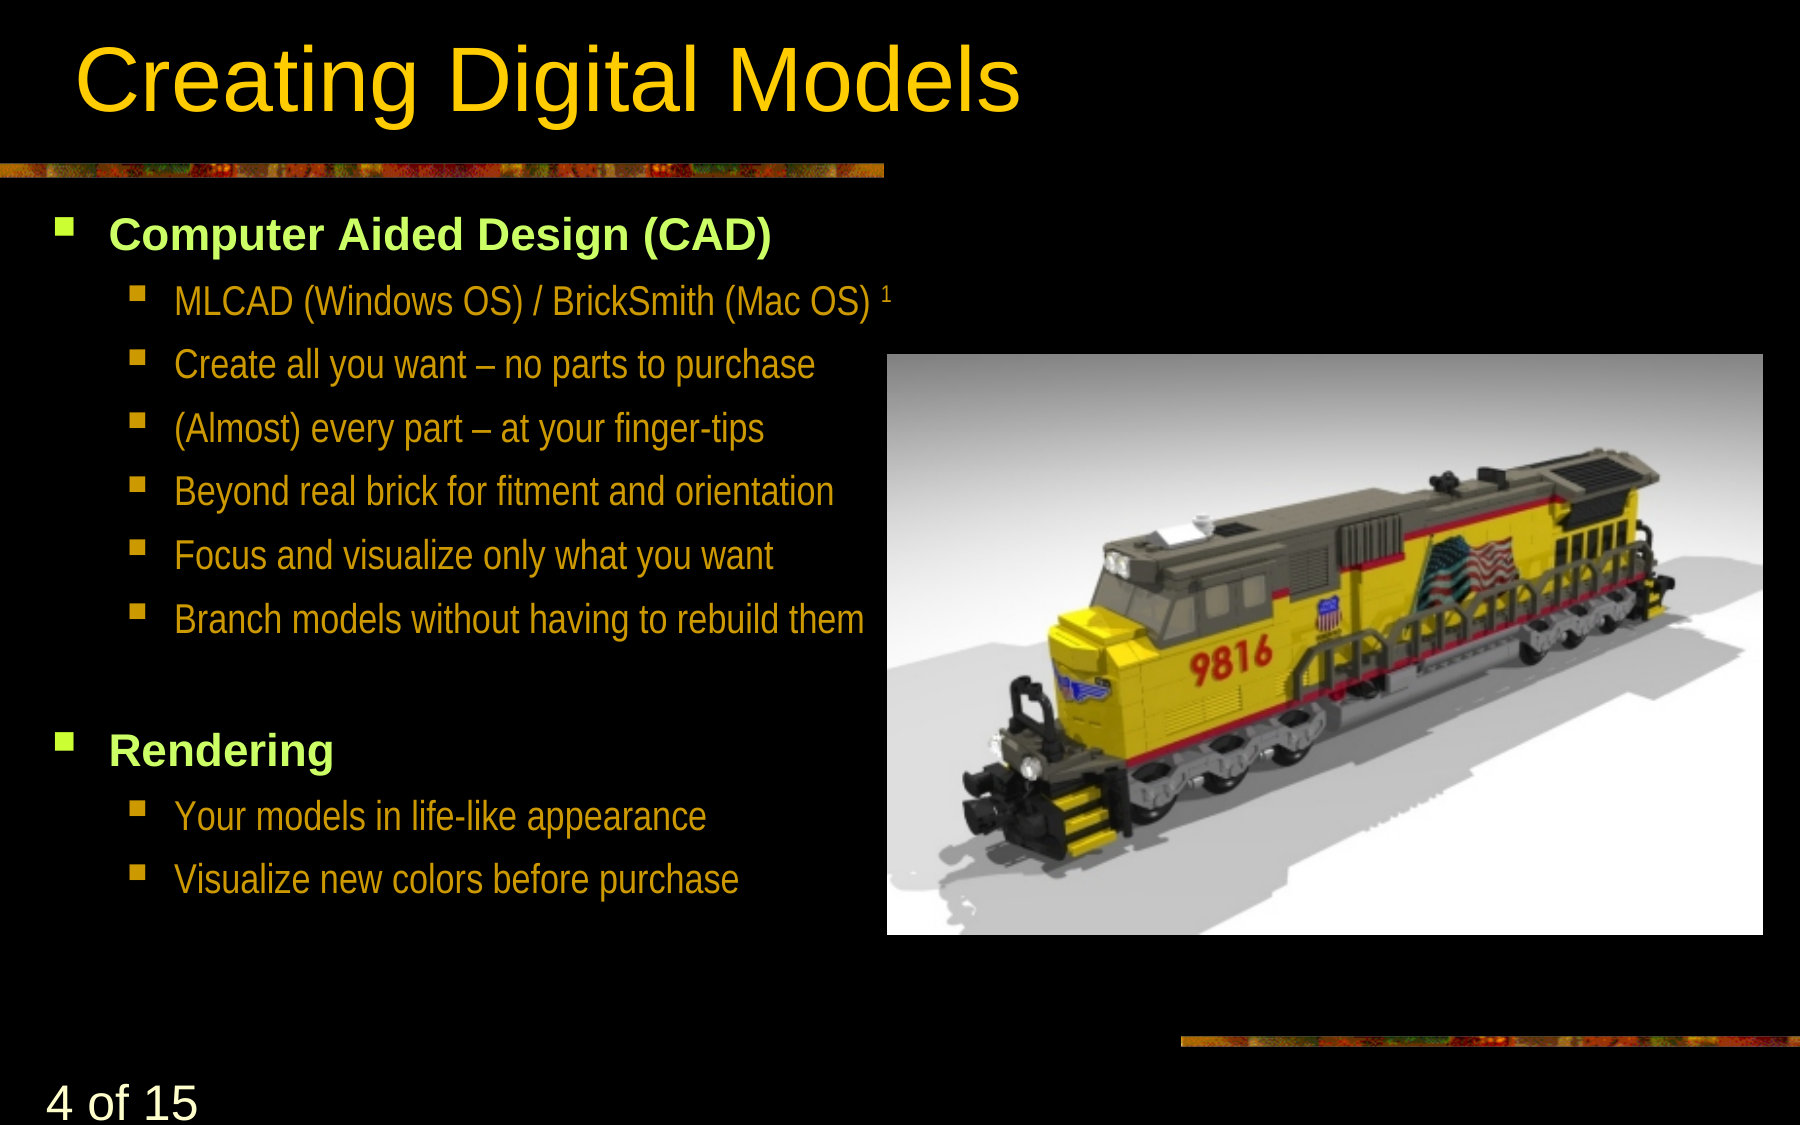

# Creating Digital Models
Computer Aided Design (CAD)
MLCAD (Windows OS) / BrickSmith (Mac OS) 1
Create all you want – no parts to purchase
(Almost) every part – at your finger-tips
Beyond real brick for fitment and orientation
Focus and visualize only what you want
Branch models without having to rebuild them
Rendering
Your models in life-like appearance
Visualize new colors before purchase